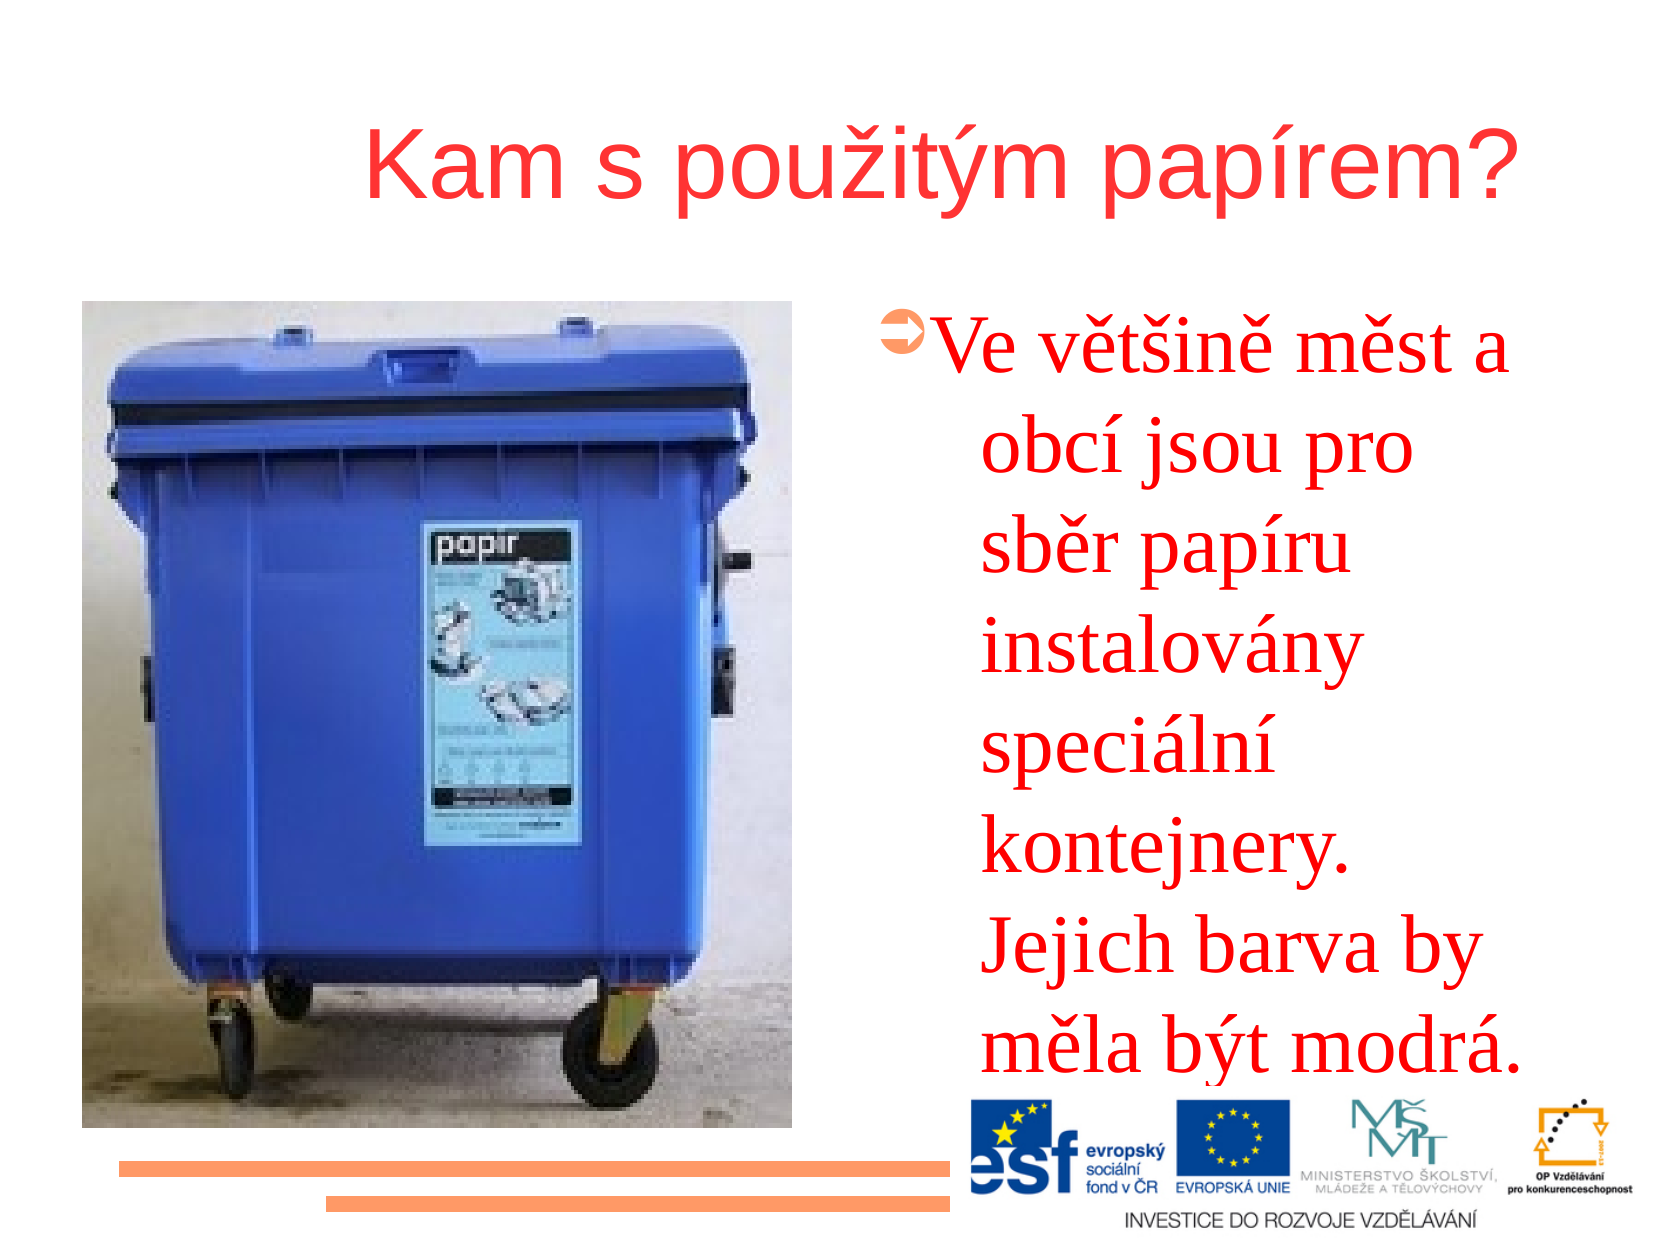

# Kam s použitým papírem?
Ve většině měst a obcí jsou pro sběr papíru instalovány speciální kontejnery. Jejich barva by měla být modrá.